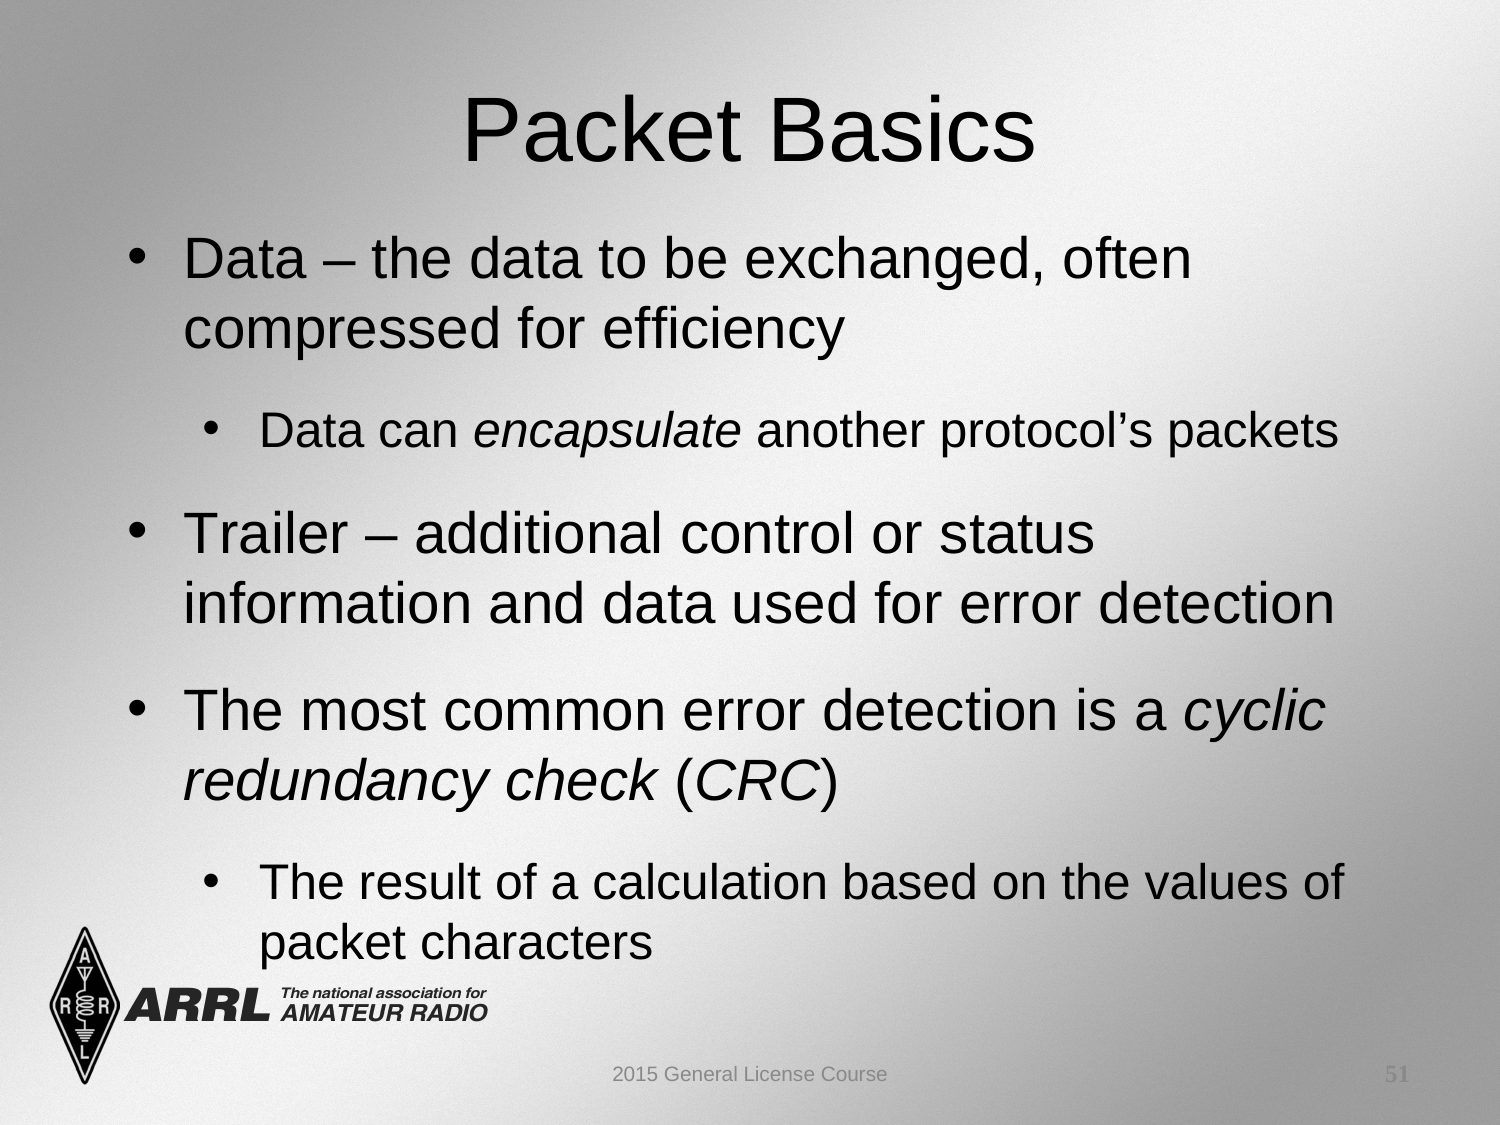

Packet Basics
Data – the data to be exchanged, often compressed for efficiency
Data can encapsulate another protocol’s packets
Trailer – additional control or status information and data used for error detection
The most common error detection is a cyclic redundancy check (CRC)
The result of a calculation based on the values of packet characters
2015 General License Course